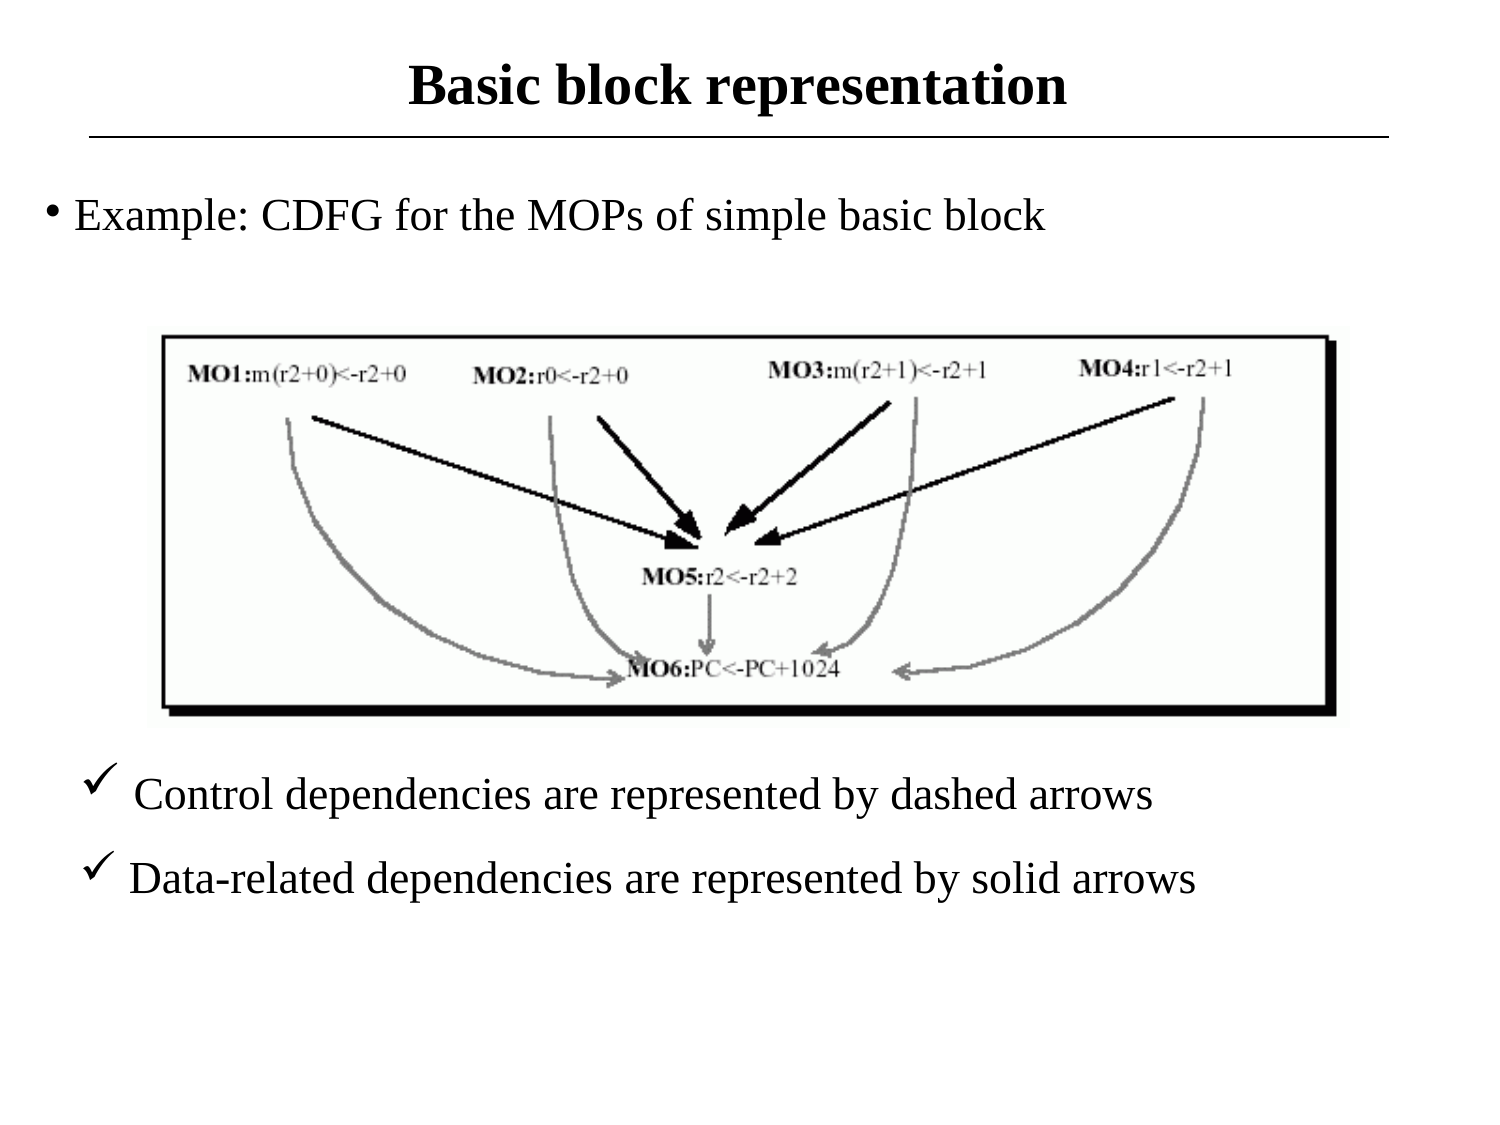

# Basic block representation
 Example: CDFG for the MOPs of simple basic block
 Control dependencies are represented by dashed arrows
 Data-related dependencies are represented by solid arrows